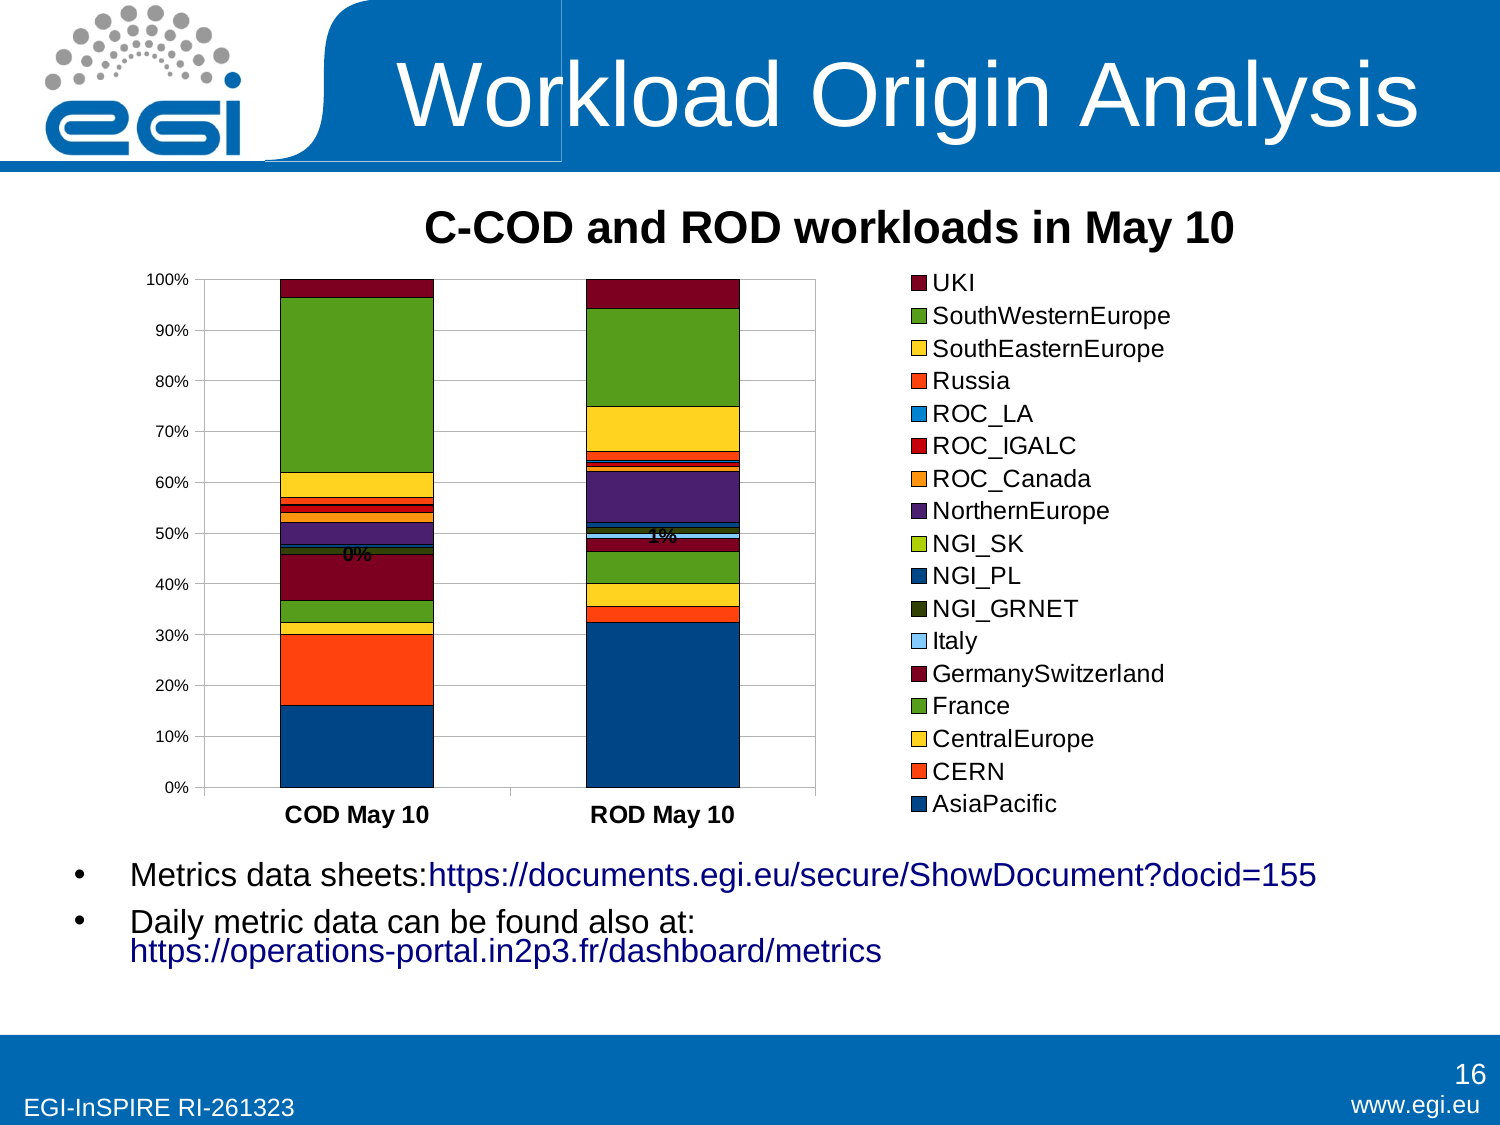

# Workload Origin Analysis
### Chart: C-COD and ROD workloads in May 10
| Category | AsiaPacific | CERN | CentralEurope | France | GermanySwitzerland | Italy | NGI_GRNET | NGI_PL | NGI_SK | NorthernEurope | ROC_Canada | ROC_IGALC | ROC_LA | Russia | SouthEasternEurope | SouthWesternEurope | UKI |
|---|---|---|---|---|---|---|---|---|---|---|---|---|---|---|---|---|---|
| COD May 10 | 143.0 | 123.0 | 21.0 | 38.0 | 80.0 | 1.0 | 12.0 | 6.0 | 0.0 | 38.0 | 17.0 | 12.0 | 2.0 | 13.0 | 43.0 | 306.0 | 31.0 |
| ROD May 10 | 1473.0 | 141.0 | 199.0 | 286.0 | 121.0 | 43.0 | 51.0 | 48.0 | 0.0 | 454.0 | 46.0 | 36.0 | 20.0 | 79.0 | 403.0 | 870.0 | 264.0 |Metrics data sheets:https://documents.egi.eu/secure/ShowDocument?docid=155
Daily metric data can be found also at:https://operations-portal.in2p3.fr/dashboard/metrics
16